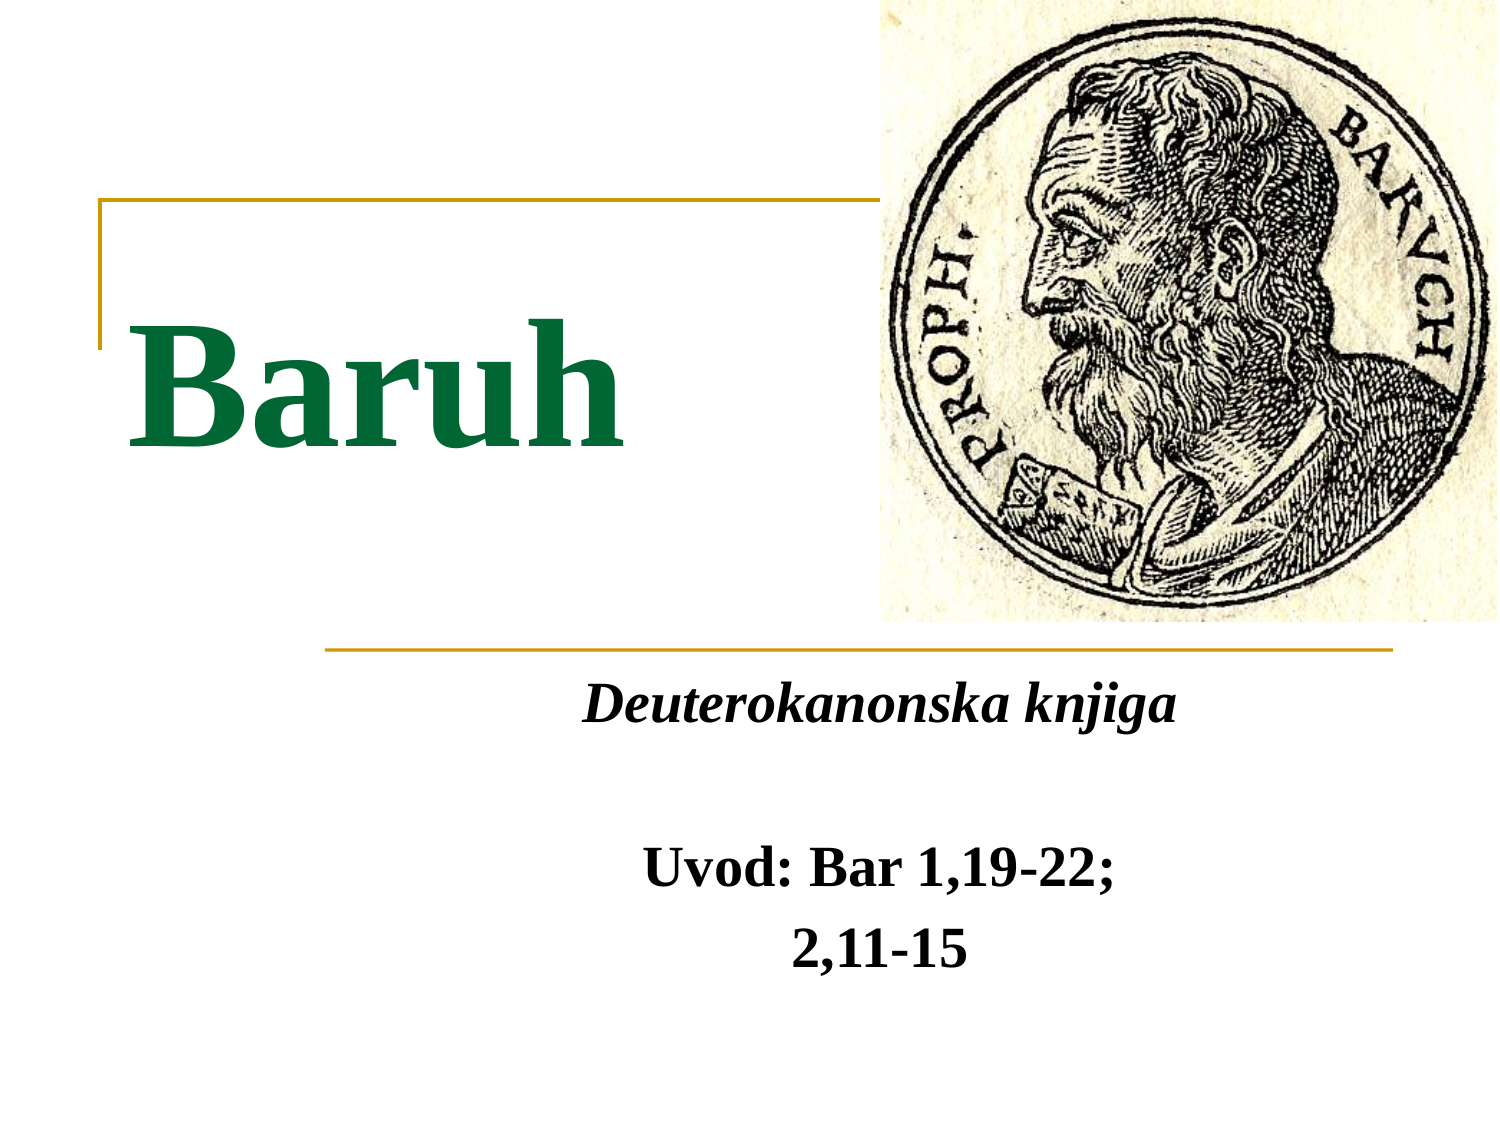

# Baruh
Deuterokanonska knjiga
Uvod: Bar 1,19-22;
2,11-15